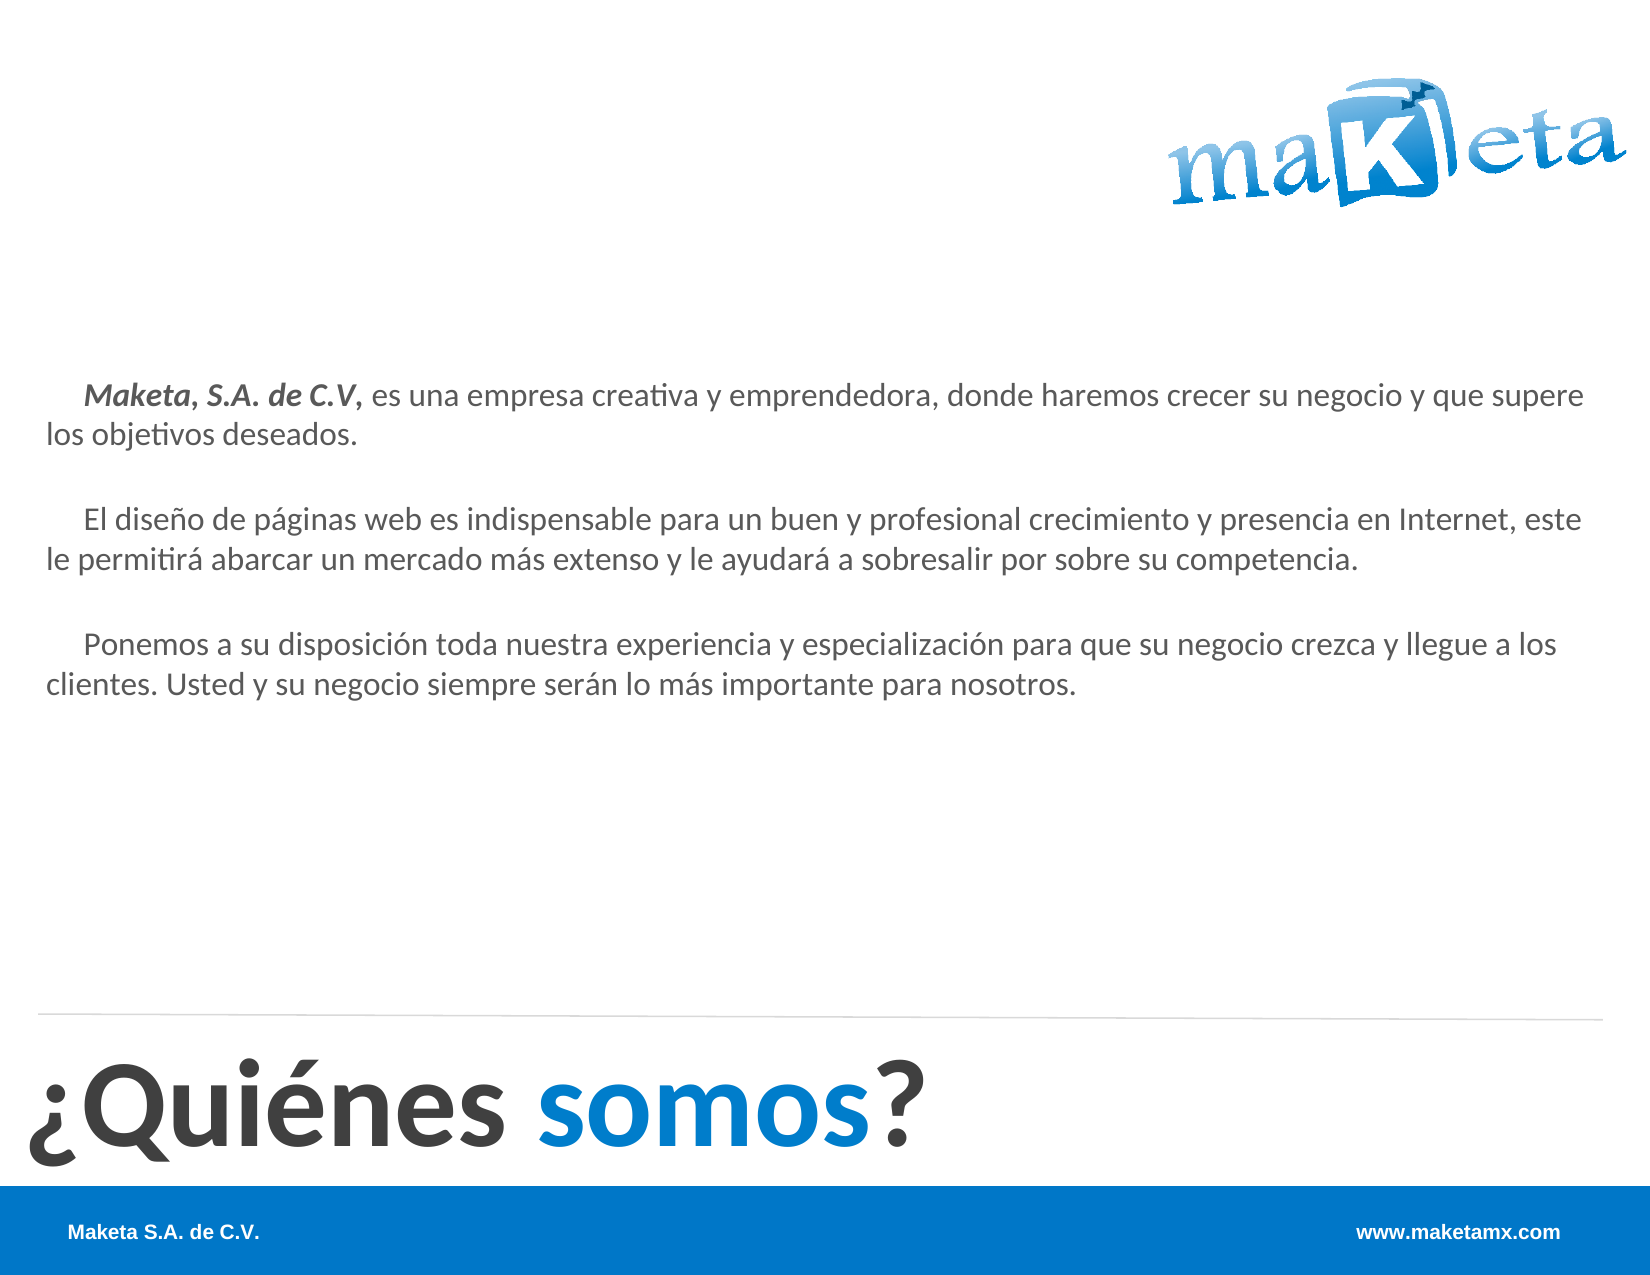

Maketa, S.A. de C.V, es una empresa creativa y emprendedora, donde haremos crecer su negocio y que supere los objetivos deseados.
 El diseño de páginas web es indispensable para un buen y profesional crecimiento y presencia en Internet, este le permitirá abarcar un mercado más extenso y le ayudará a sobresalir por sobre su competencia.
 Ponemos a su disposición toda nuestra experiencia y especialización para que su negocio crezca y llegue a los clientes. Usted y su negocio siempre serán lo más importante para nosotros.
¿Quiénes somos?
www.maketamx.com
Maketa S.A. de C.V.